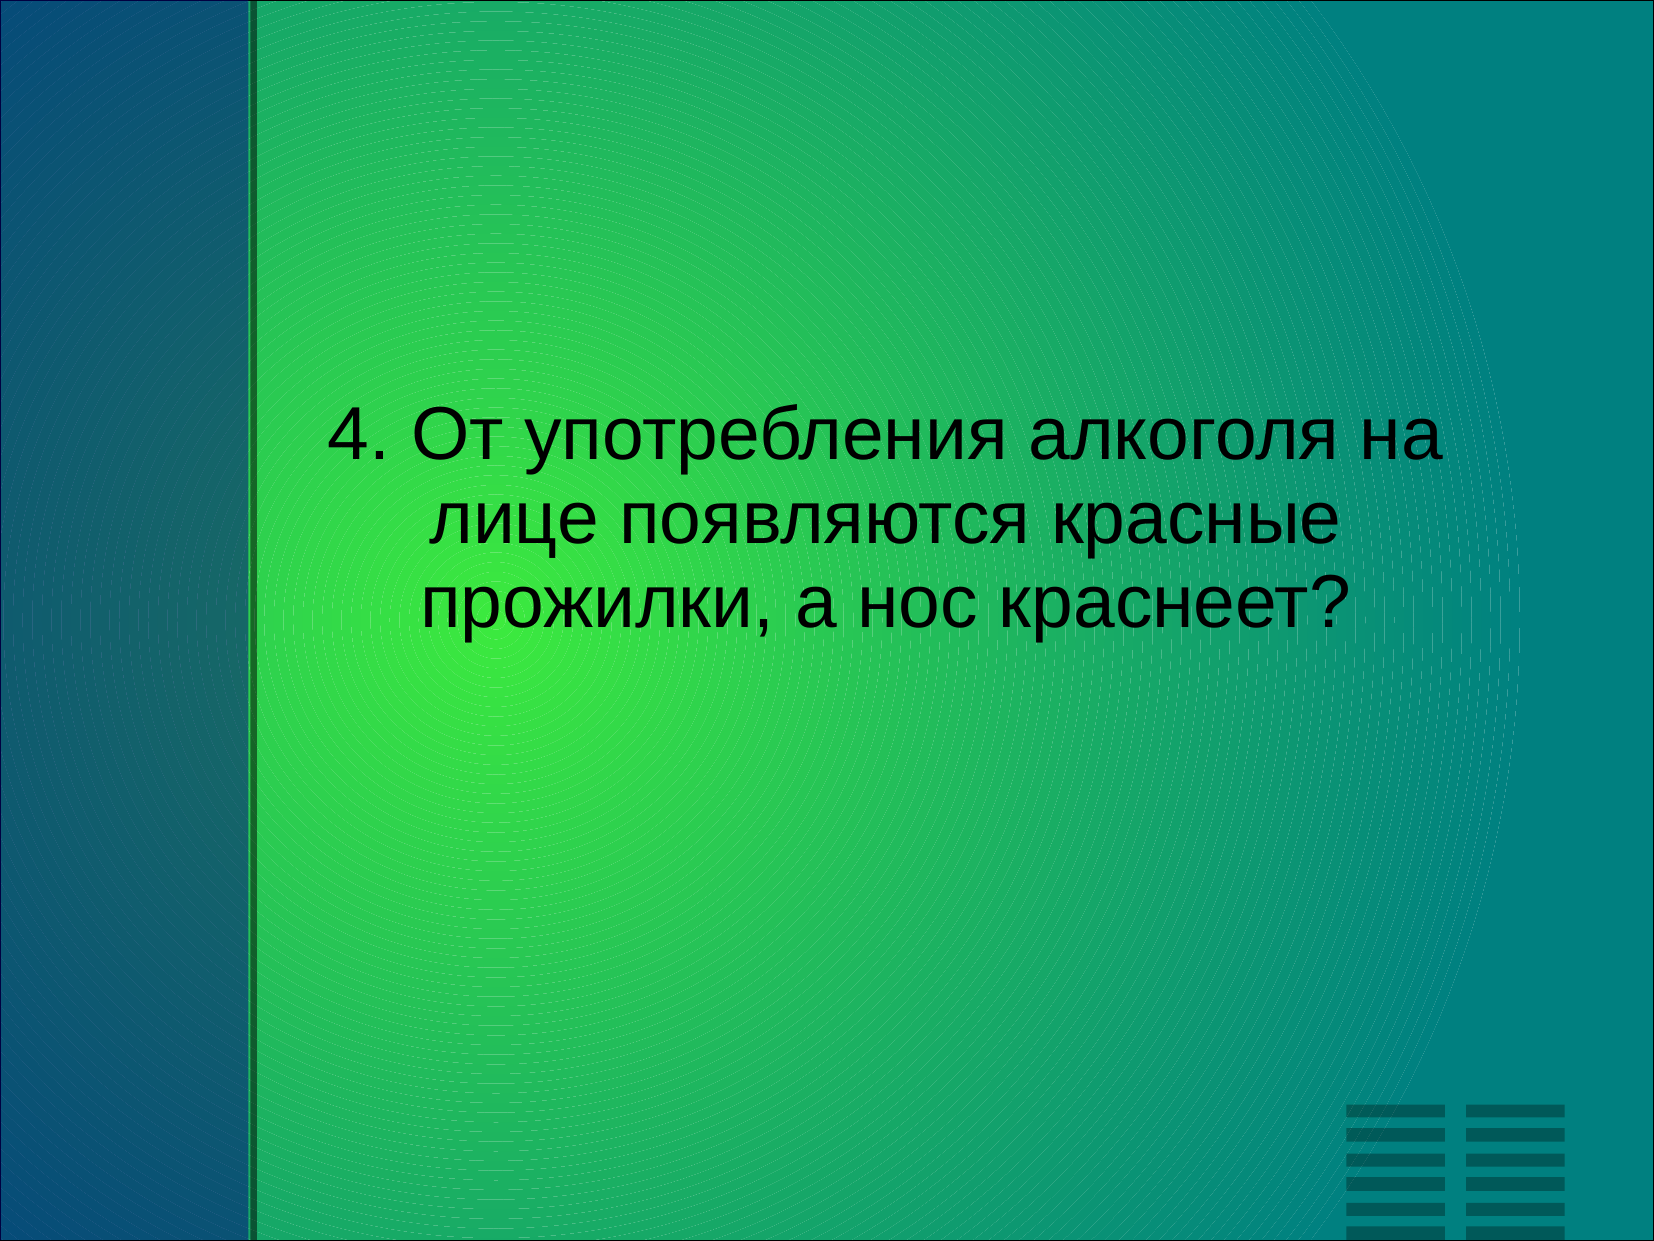

#
4. От употребления алкоголя на лице появляются красные прожилки, а нос краснеет?